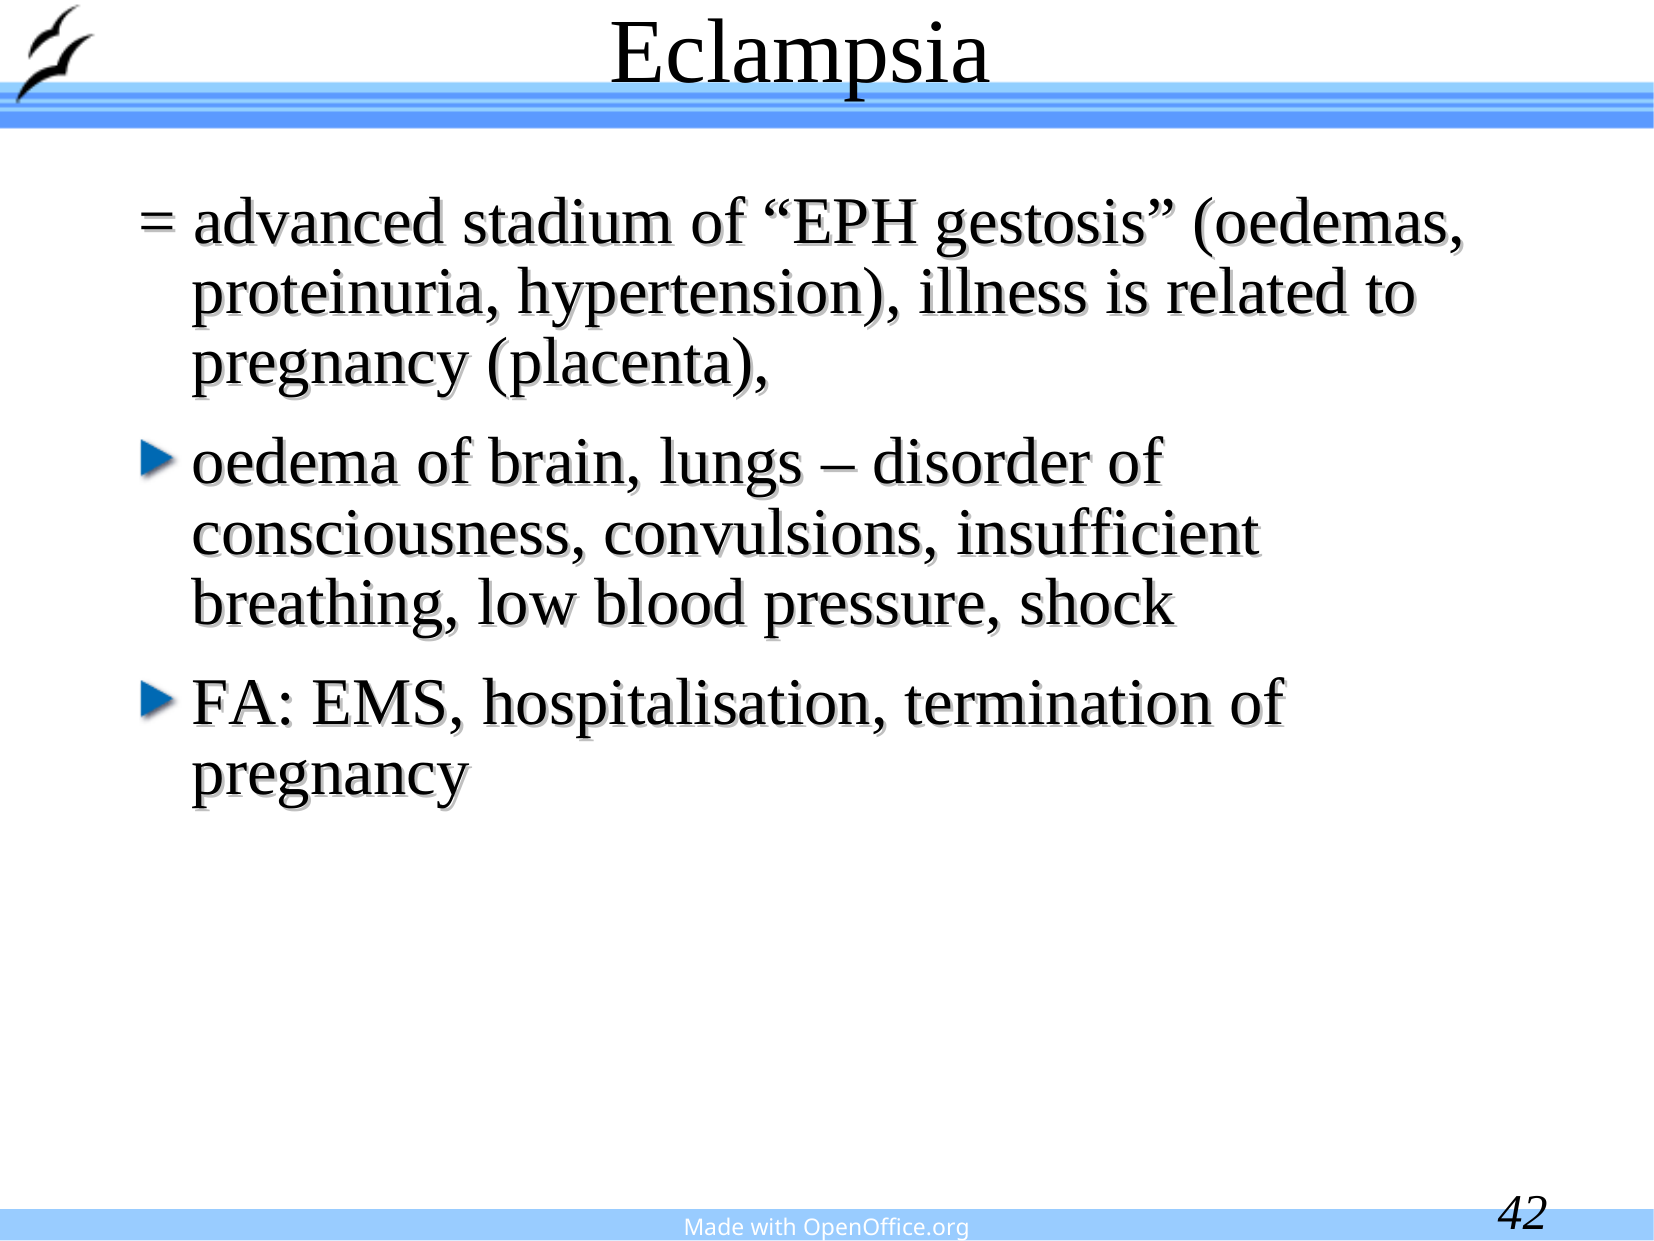

# Eclampsia
= advanced stadium of “EPH gestosis” (oedemas, proteinuria, hypertension), illness is related to pregnancy (placenta),
oedema of brain, lungs – disorder of consciousness, convulsions, insufficient breathing, low blood pressure, shock
FA: EMS, hospitalisation, termination of pregnancy